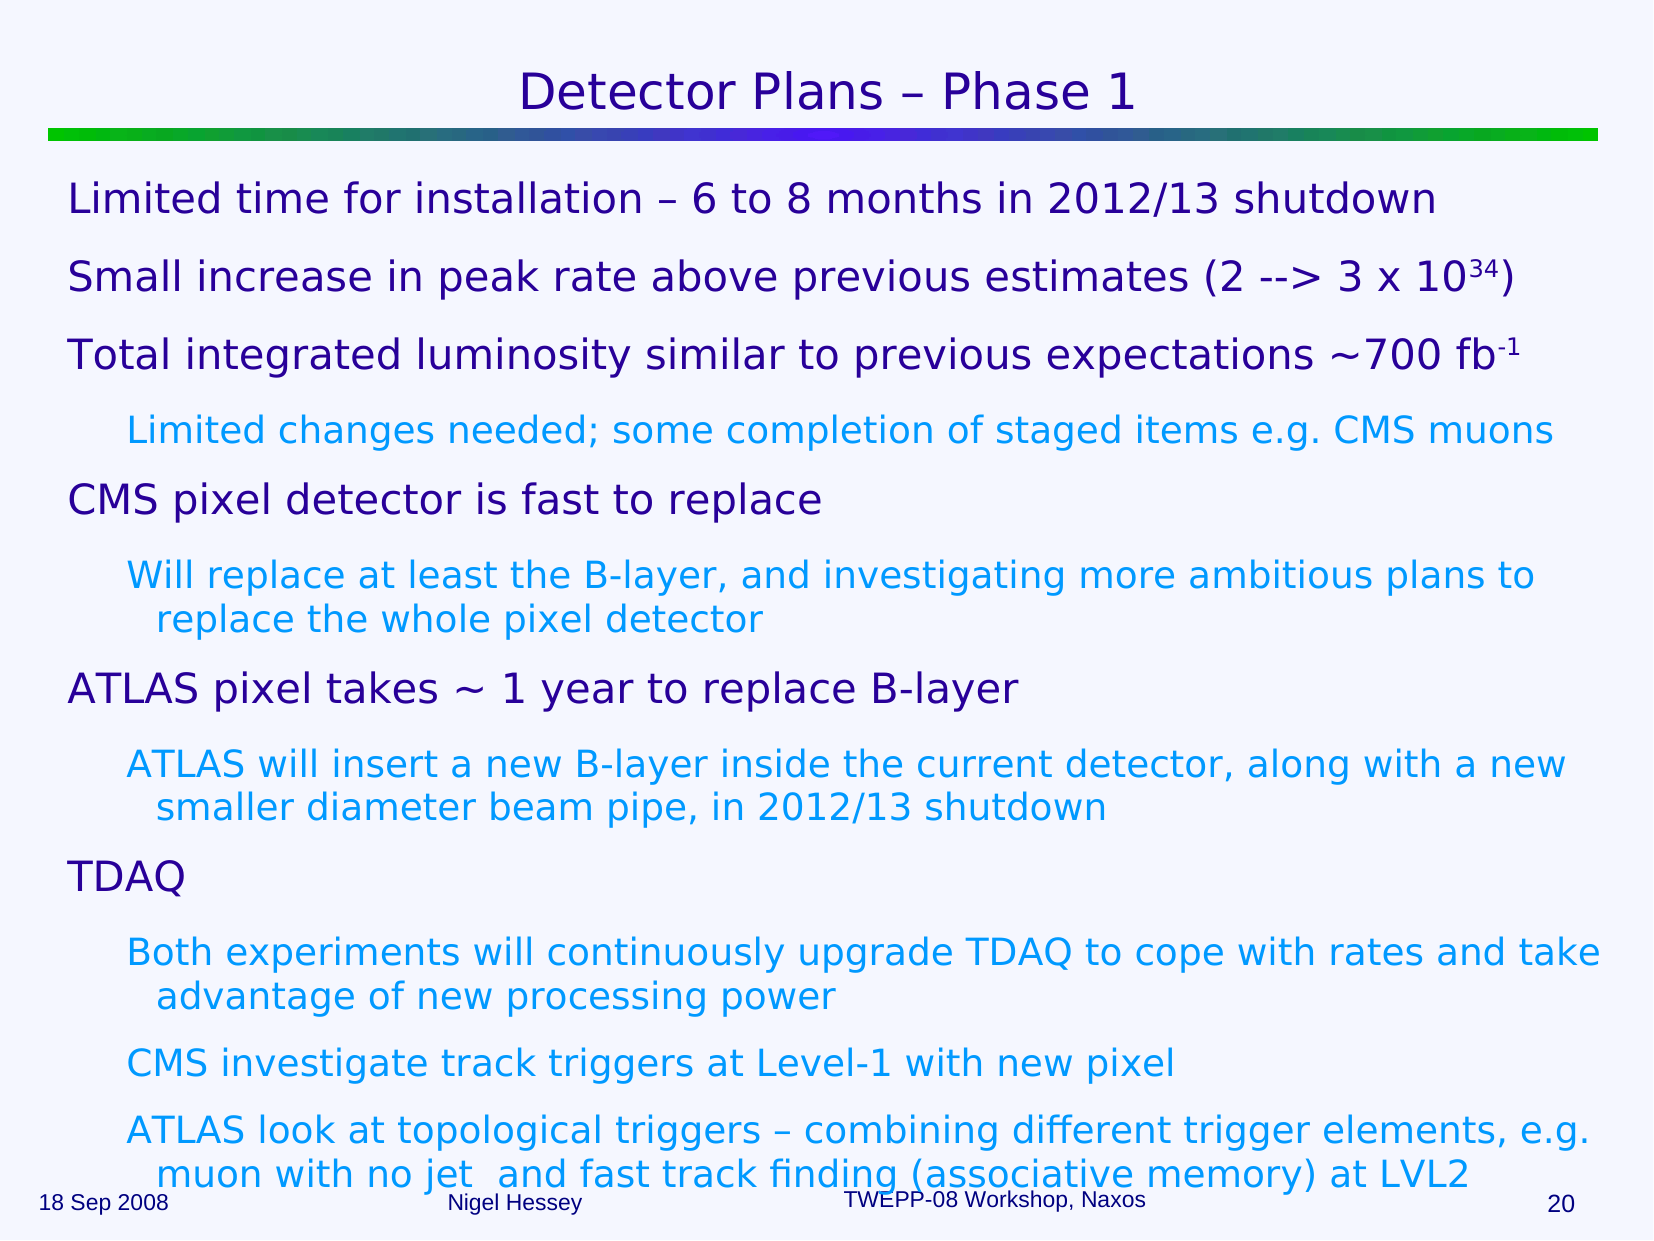

# Detector Plans – Phase 1
Limited time for installation – 6 to 8 months in 2012/13 shutdown
Small increase in peak rate above previous estimates (2 --> 3 x 1034)
Total integrated luminosity similar to previous expectations ~700 fb-1
Limited changes needed; some completion of staged items e.g. CMS muons
CMS pixel detector is fast to replace
Will replace at least the B-layer, and investigating more ambitious plans to replace the whole pixel detector
ATLAS pixel takes ~ 1 year to replace B-layer
ATLAS will insert a new B-layer inside the current detector, along with a new smaller diameter beam pipe, in 2012/13 shutdown
TDAQ
Both experiments will continuously upgrade TDAQ to cope with rates and take advantage of new processing power
CMS investigate track triggers at Level-1 with new pixel
ATLAS look at topological triggers – combining different trigger elements, e.g. muon with no jet and fast track finding (associative memory) at LVL2